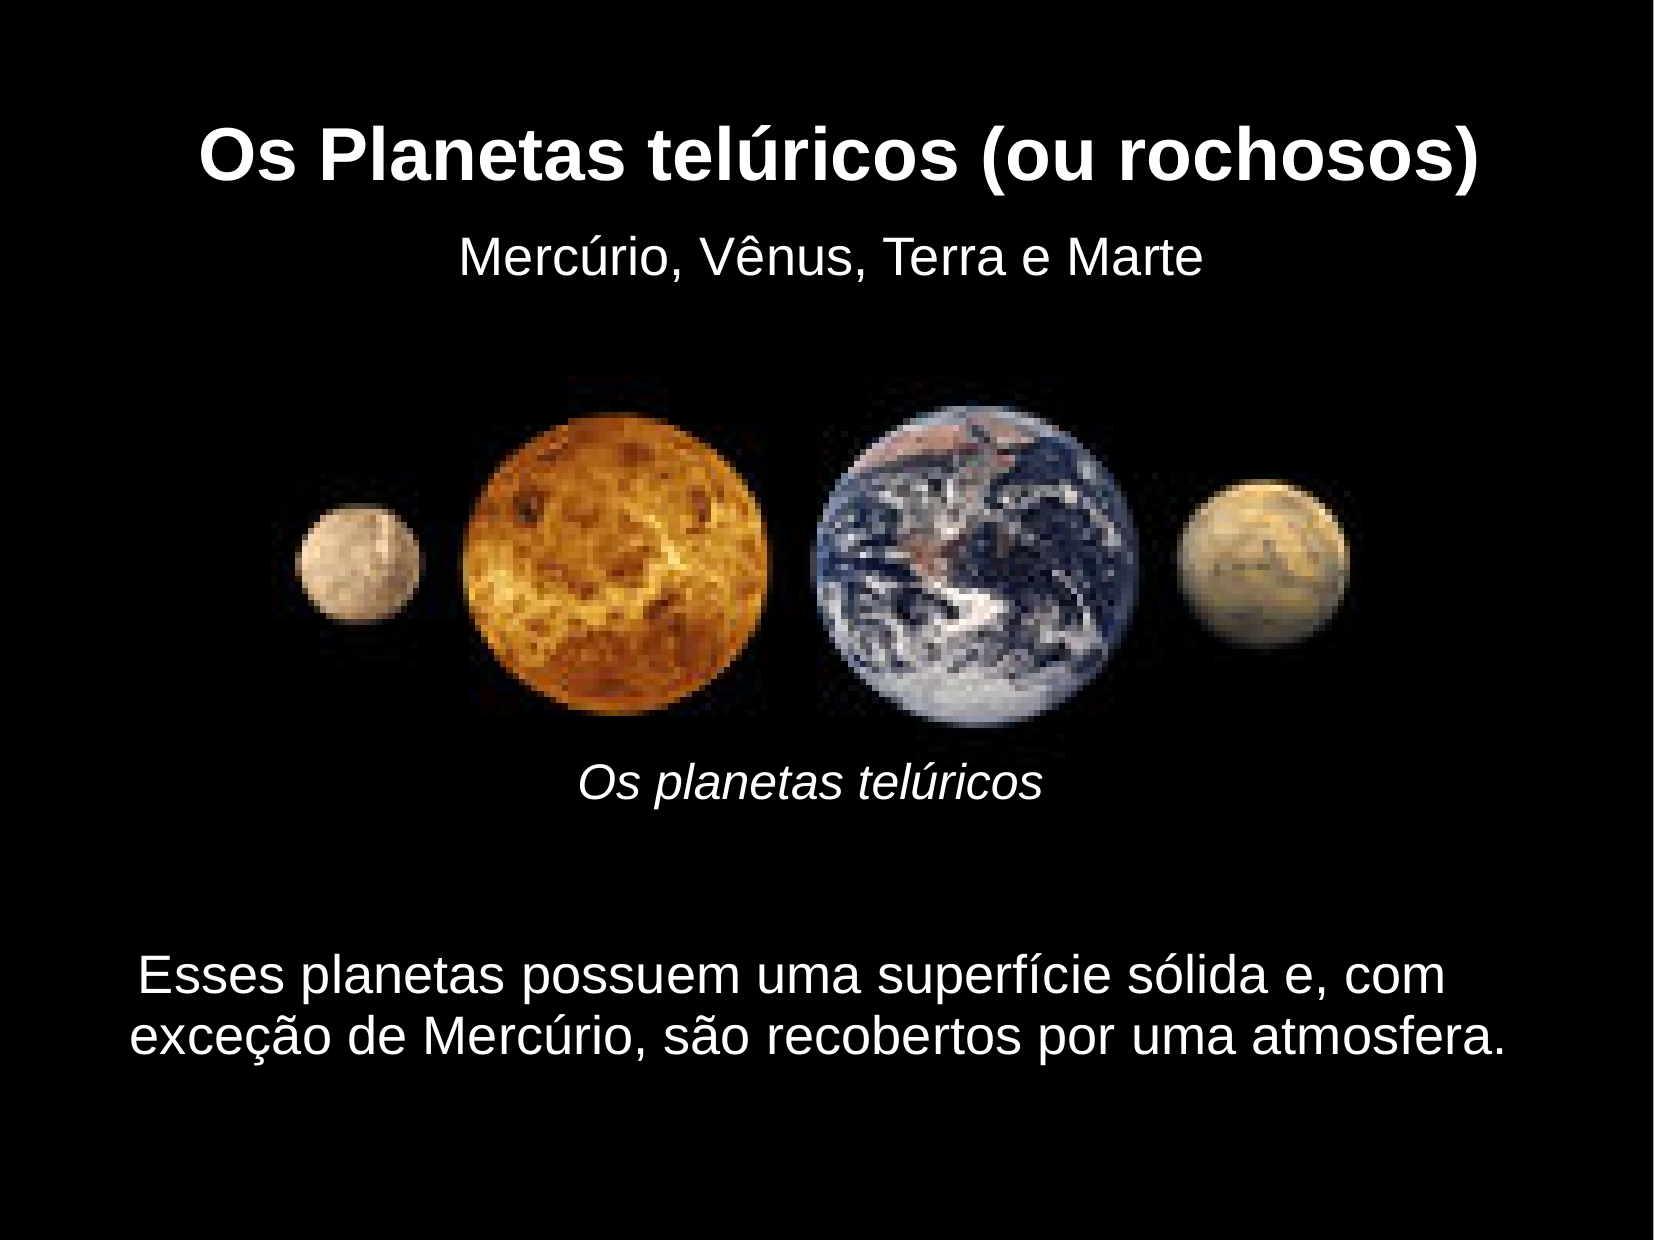

#
Os Planetas telúricos (ou rochosos)
Mercúrio, Vênus, Terra e Marte
Os planetas telúricos
Esses planetas possuem uma superfície sólida e, com exceção de Mercúrio, são recobertos por uma atmosfera.